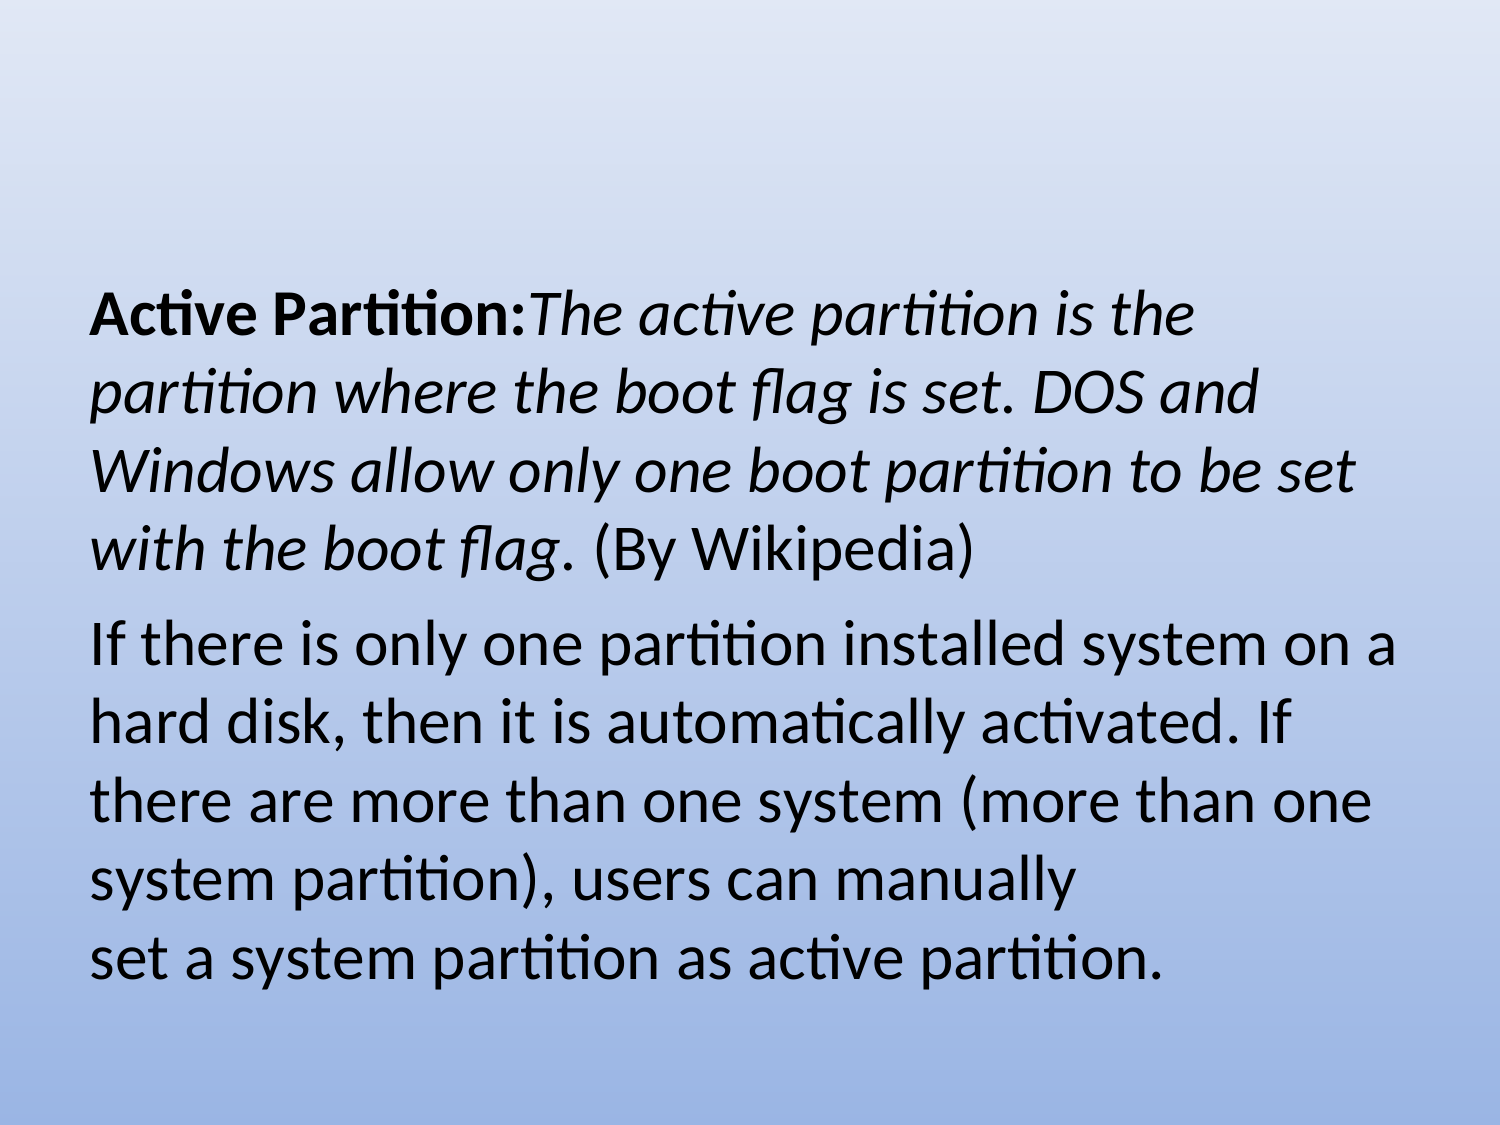

#
Active Partition:The active partition is the partition where the boot flag is set. DOS and Windows allow only one boot partition to be set with the boot flag. (By Wikipedia)
If there is only one partition installed system on a hard disk, then it is automatically activated. If there are more than one system (more than one system partition), users can manually set a system partition as active partition.